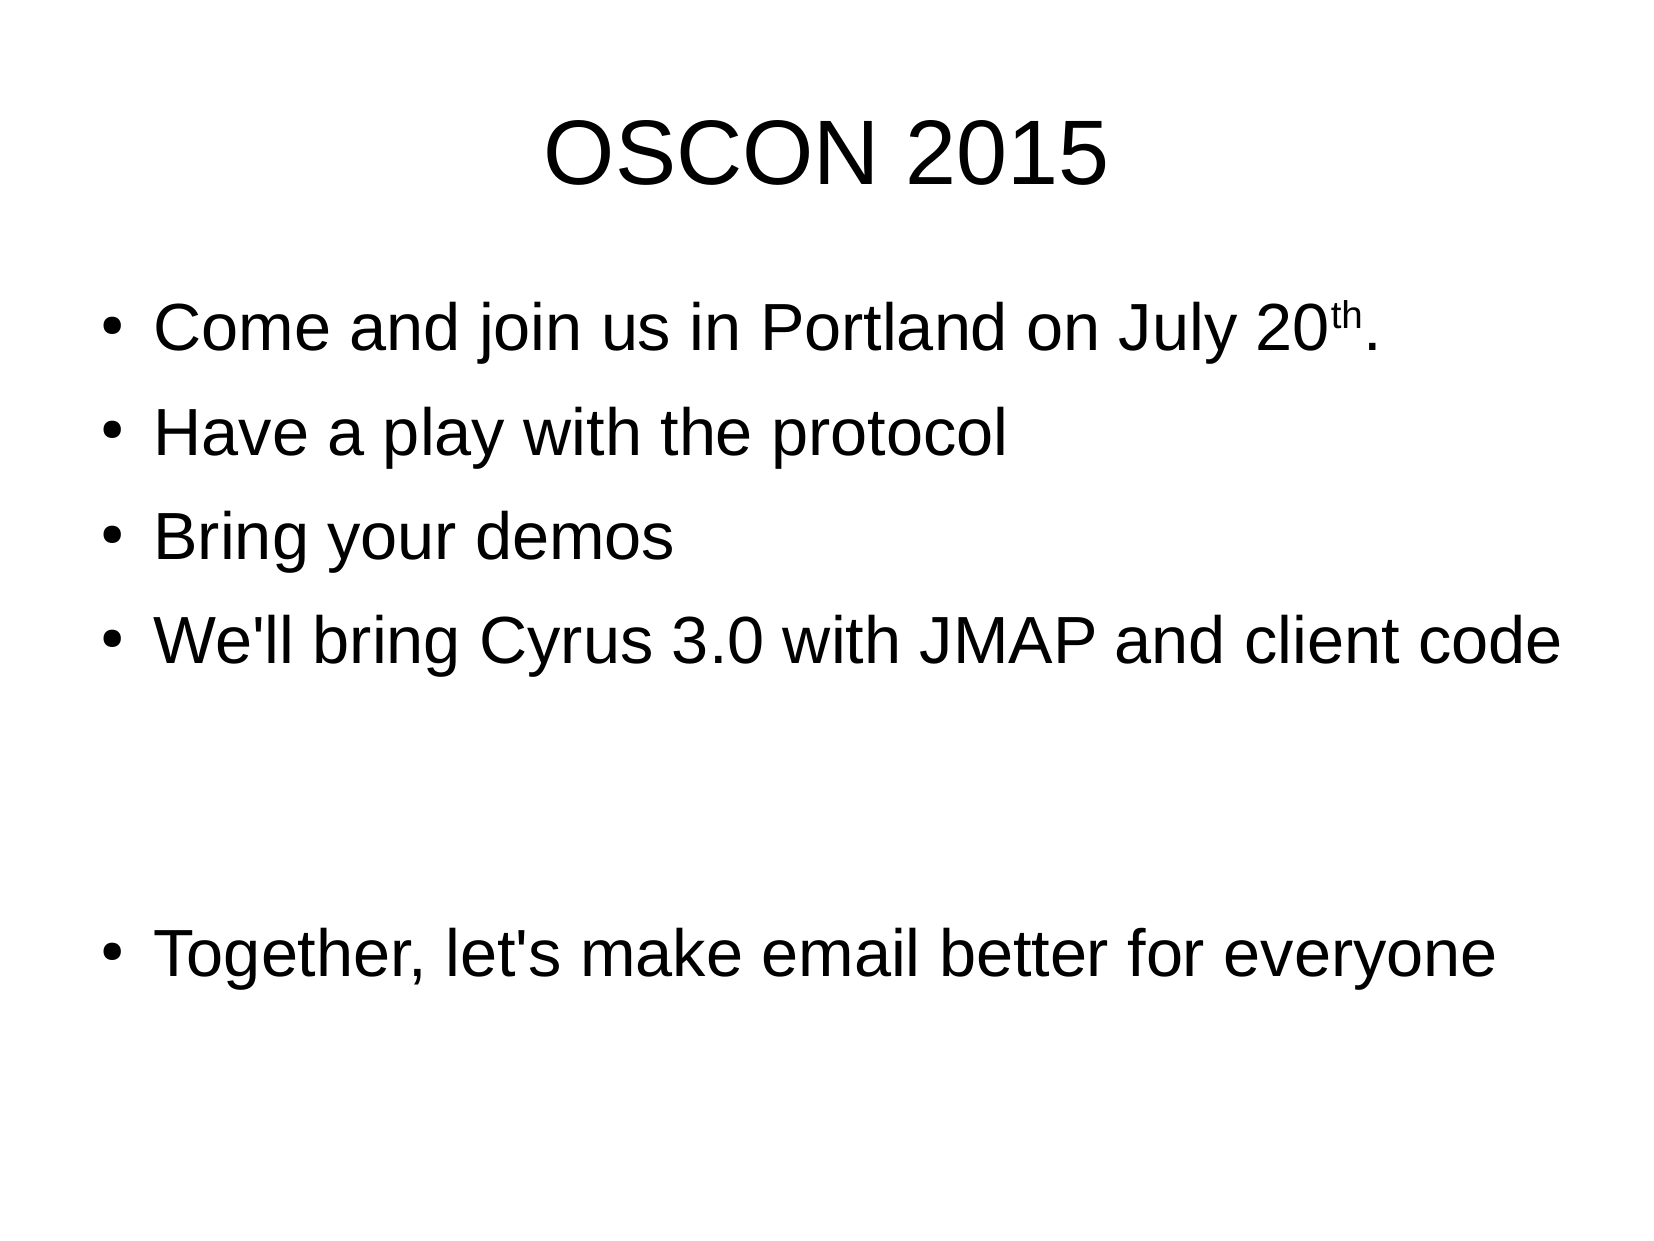

# OSCON 2015
Come and join us in Portland on July 20th.
Have a play with the protocol
Bring your demos
We'll bring Cyrus 3.0 with JMAP and client code
Together, let's make email better for everyone